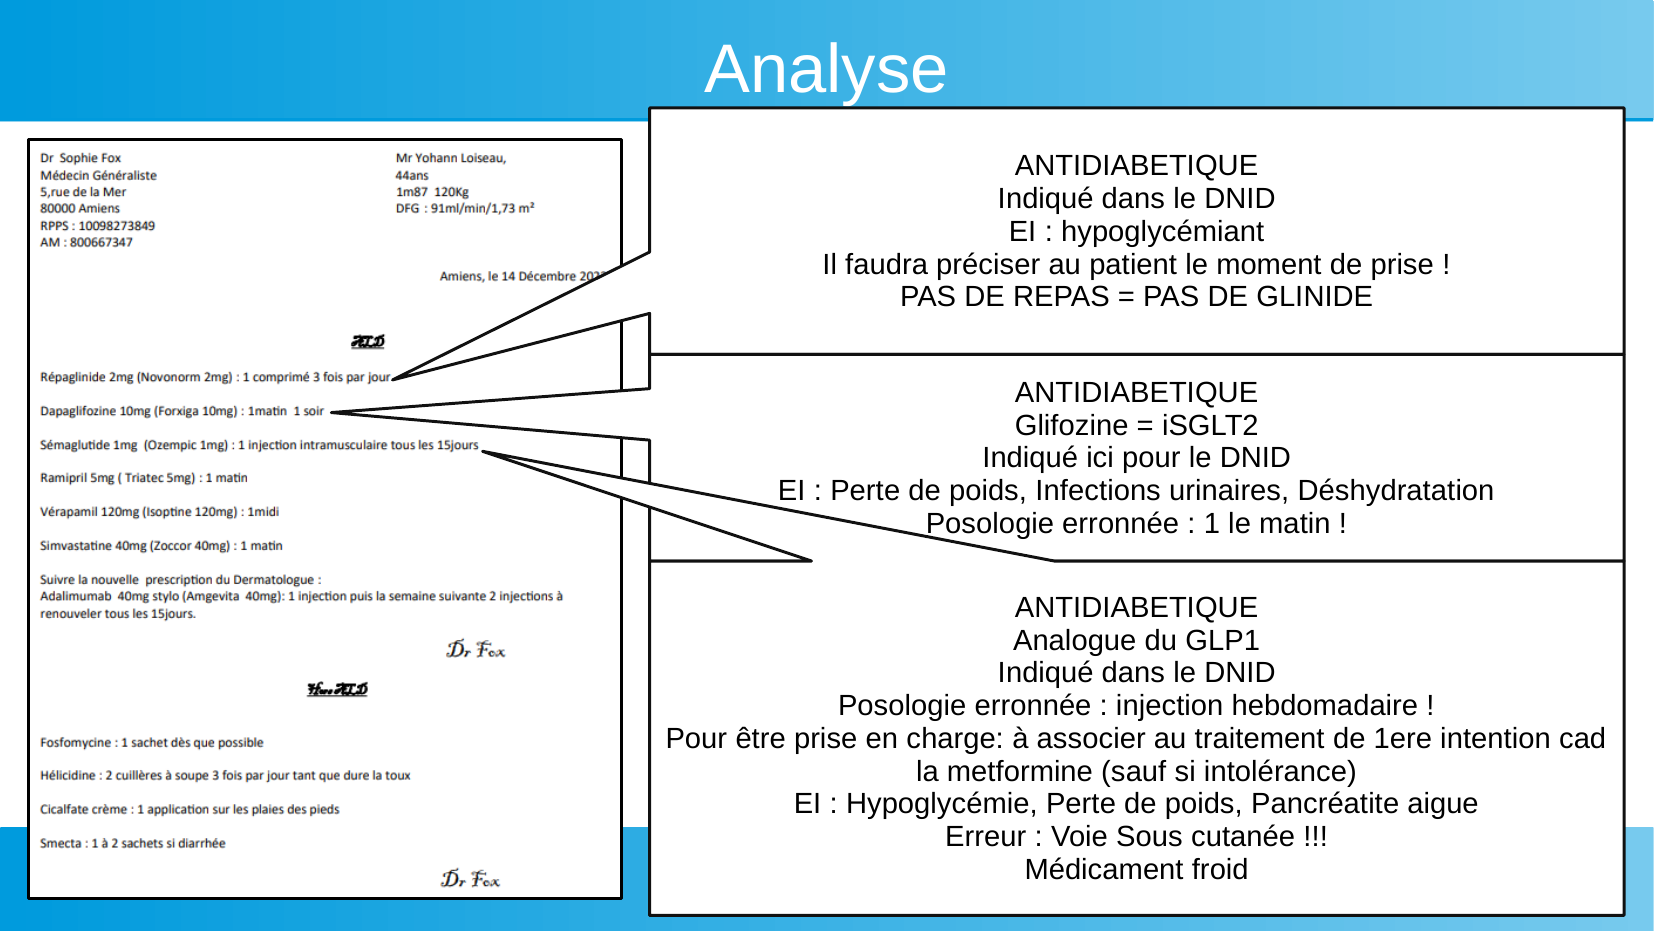

# Analyse
ANTIDIABETIQUE
Indiqué dans le DNID
EI : hypoglycémiant
Il faudra préciser au patient le moment de prise !
PAS DE REPAS = PAS DE GLINIDE
ANTIDIABETIQUE
Glifozine = iSGLT2
Indiqué ici pour le DNID
EI : Perte de poids, Infections urinaires, Déshydratation
Posologie erronnée : 1 le matin !
ANTIDIABETIQUE
Analogue du GLP1
Indiqué dans le DNID
Posologie erronnée : injection hebdomadaire !
Pour être prise en charge: à associer au traitement de 1ere intention cad la metformine (sauf si intolérance)
EI : Hypoglycémie, Perte de poids, Pancréatite aigue
Erreur : Voie Sous cutanée !!!
Médicament froid
29